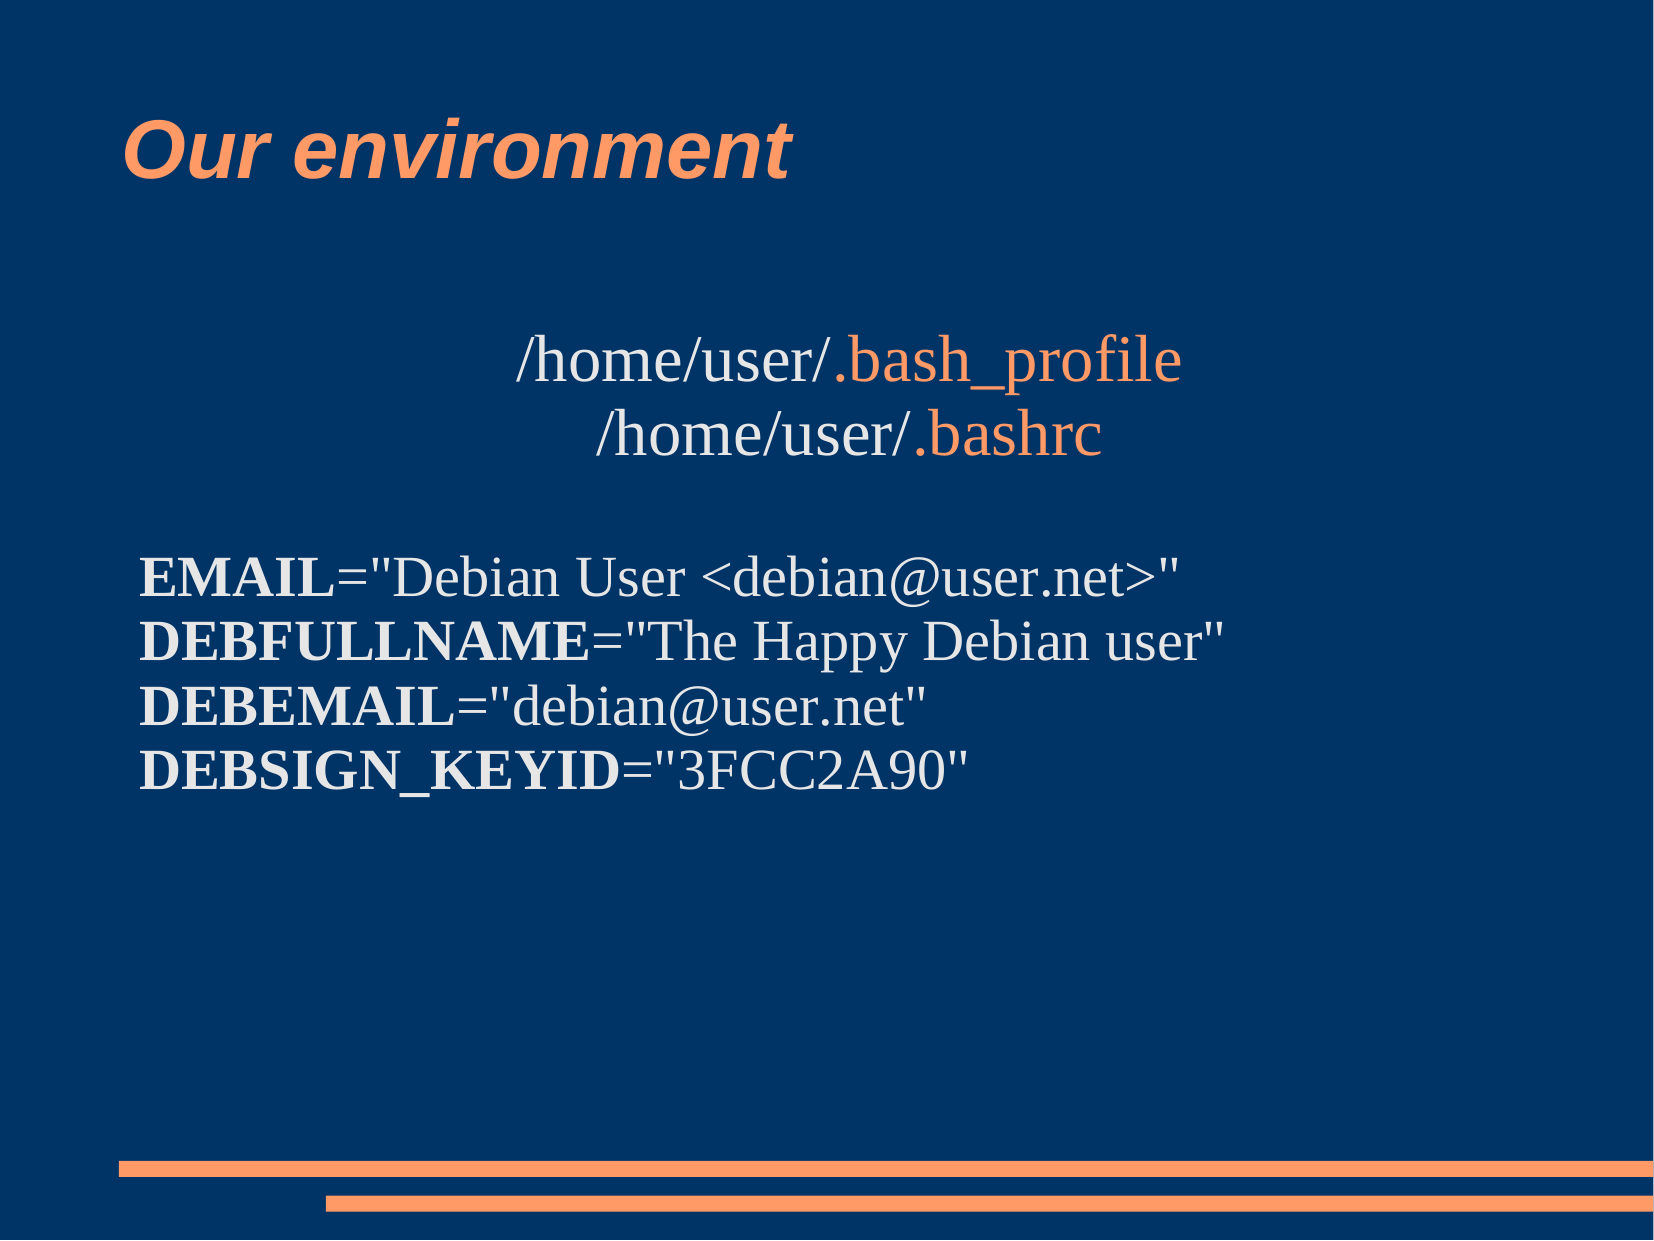

# Our environment
/home/user/.bash_profile
/home/user/.bashrc
EMAIL="Debian User <debian@user.net>"
DEBFULLNAME="The Happy Debian user"
DEBEMAIL="debian@user.net"
DEBSIGN_KEYID="3FCC2A90"